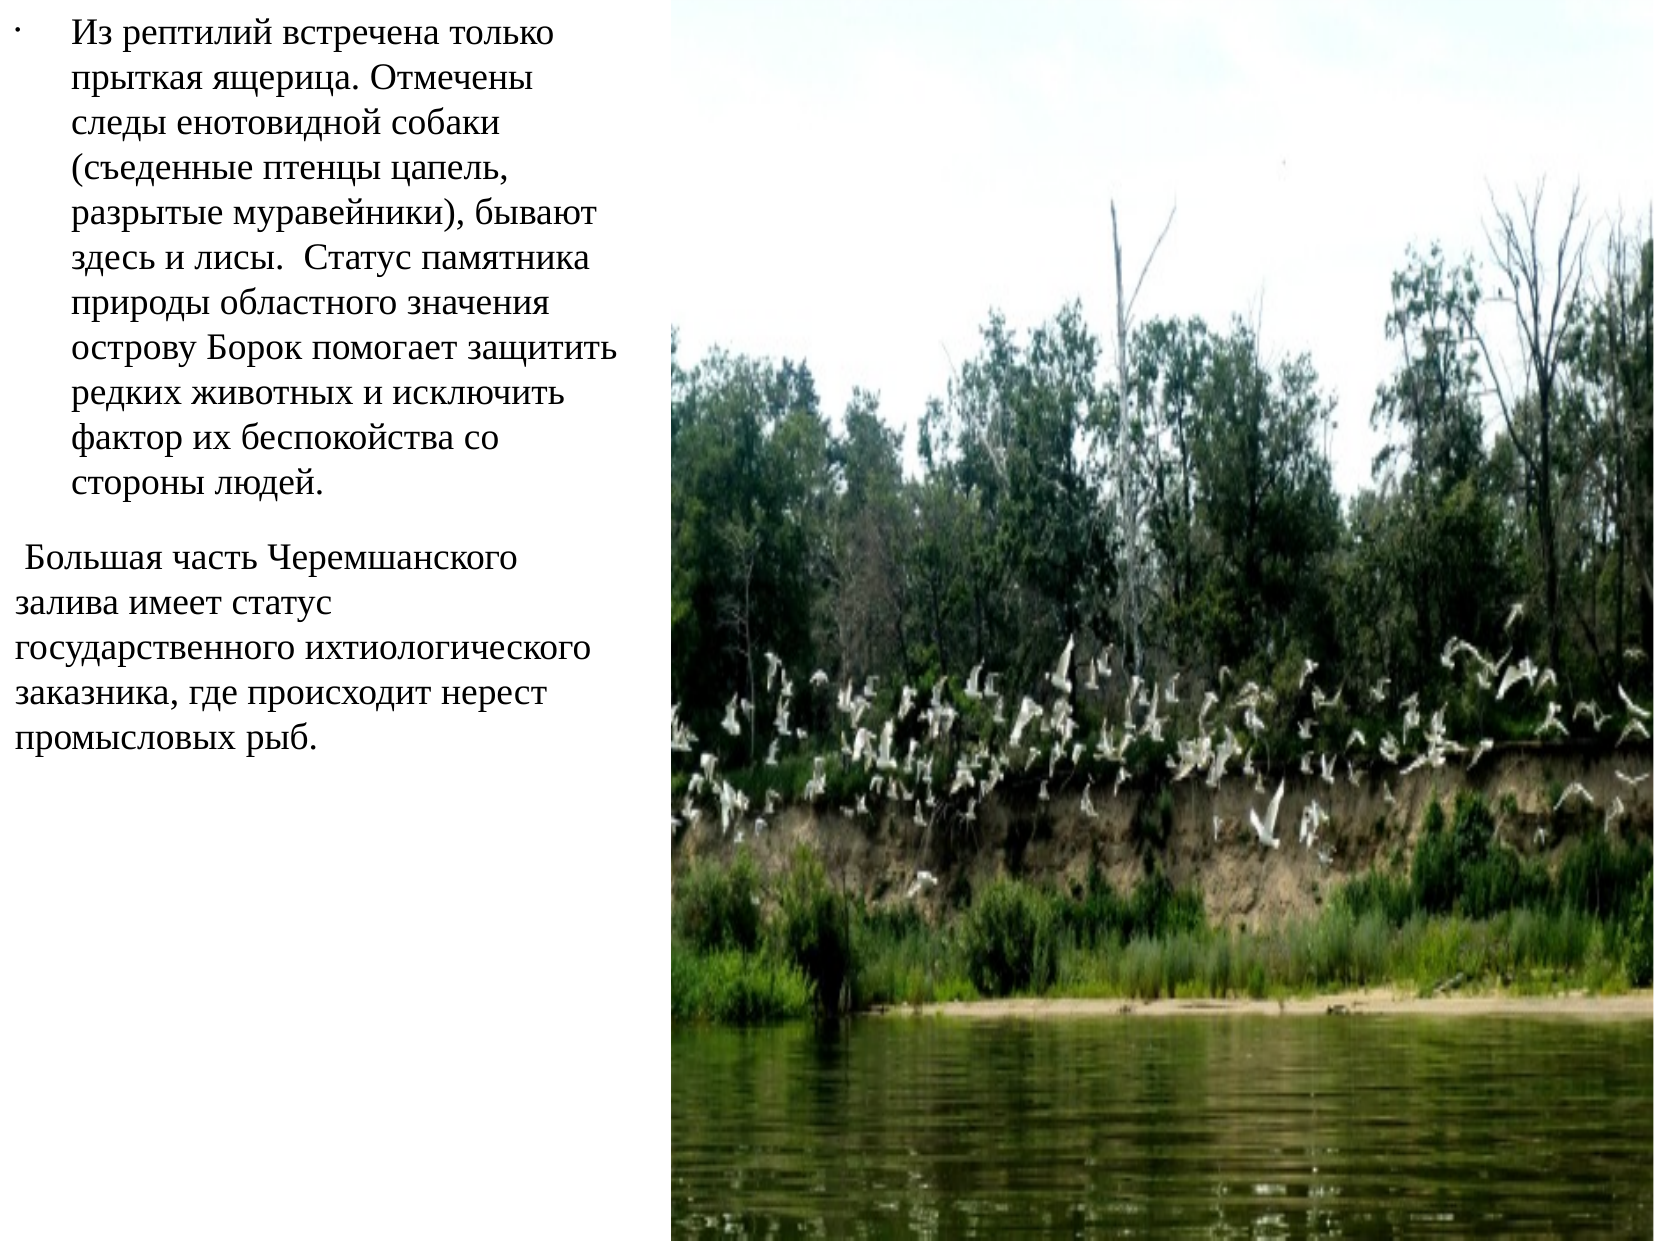

# Из рептилий встречена только прыткая ящерица. Отмечены следы енотовидной собаки (съеденные птенцы цапель, разрытые муравейники), бывают здесь и лисы. Статус памятника природы областного значения острову Борок помогает защитить редких животных и исключить фактор их беспокойства со стороны людей.
 Большая часть Черемшанского залива имеет статус государственного ихтиологического заказника, где происходит нерест промысловых рыб.